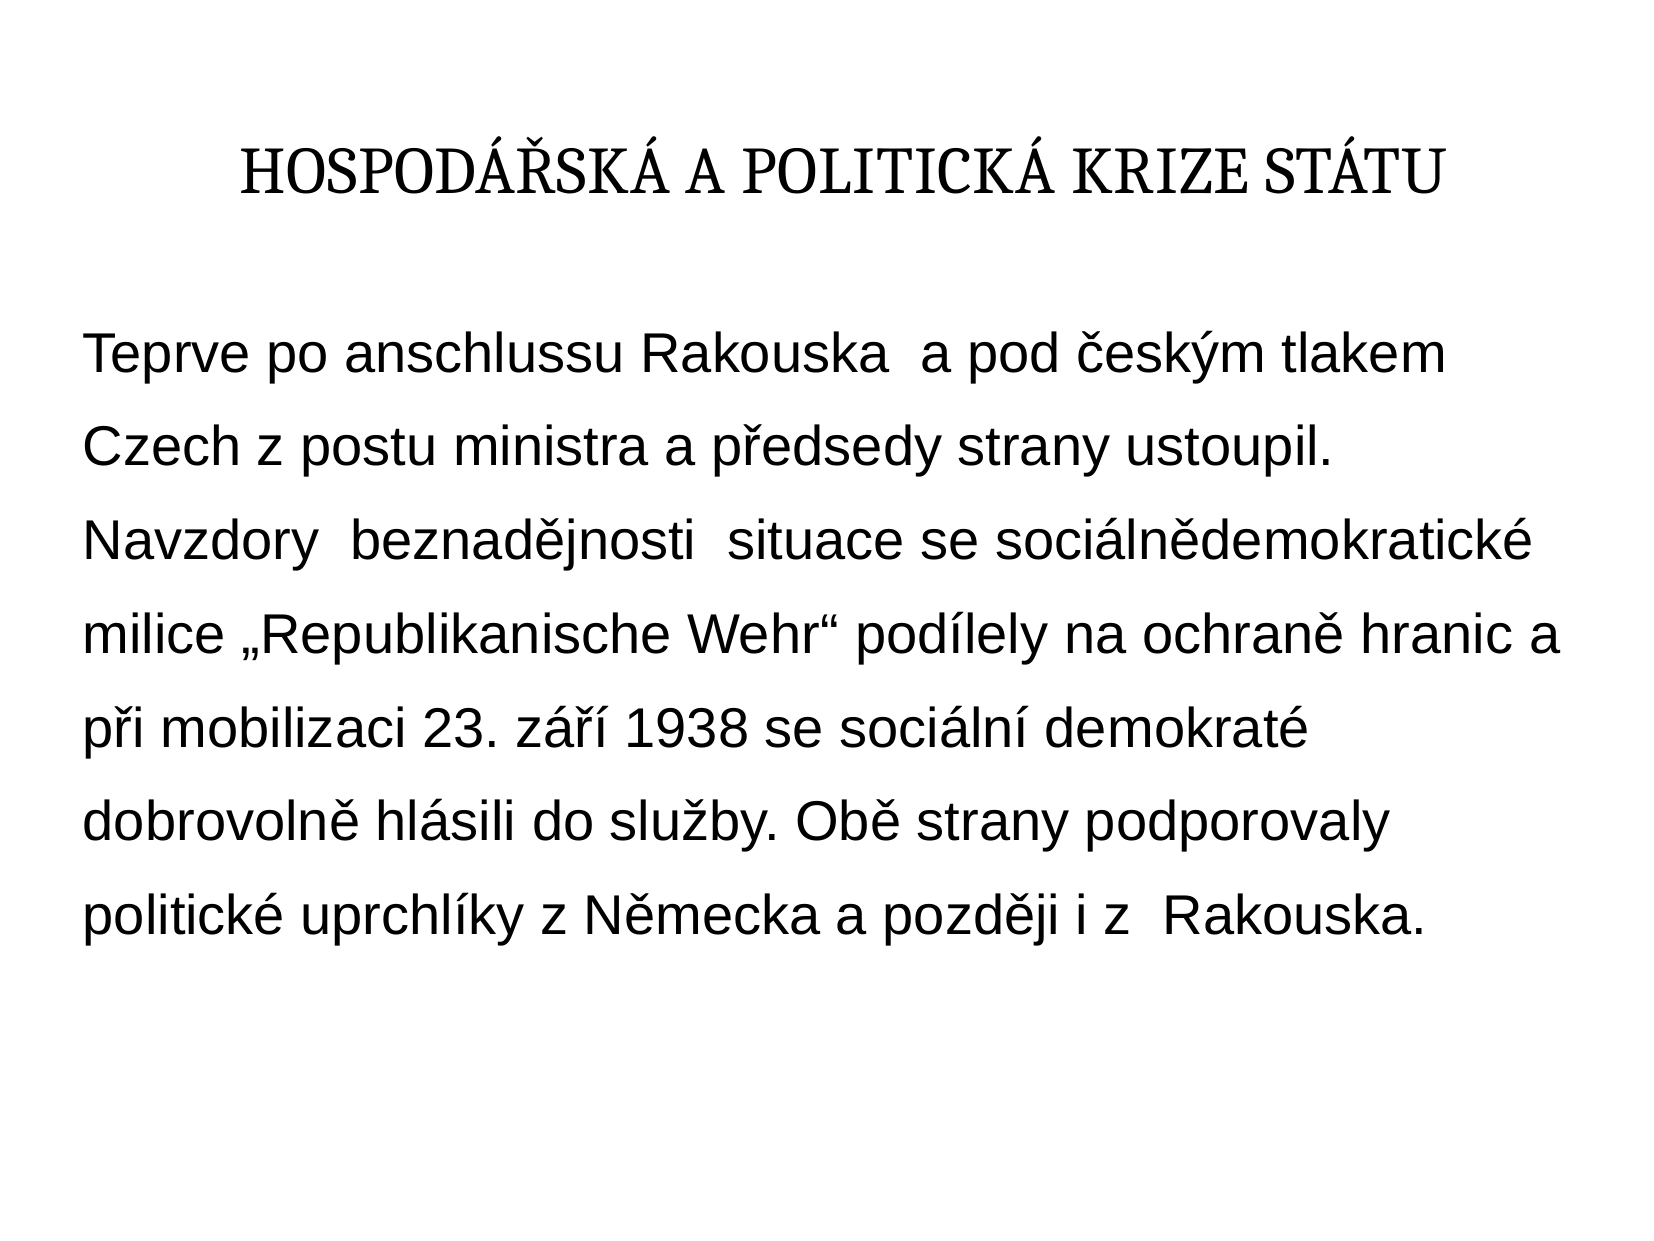

# Hospodářská a politická krize státu
Teprve po anschlussu Rakouska a pod českým tlakem Czech z postu ministra a předsedy strany ustoupil. Navzdory beznadějnosti situace se sociálnědemokratické milice „Republikanische Wehr“ podílely na ochraně hranic a při mobilizaci 23. září 1938 se sociální demokraté dobrovolně hlásili do služby. Obě strany podporovaly politické uprchlíky z Německa a později i z Rakouska.